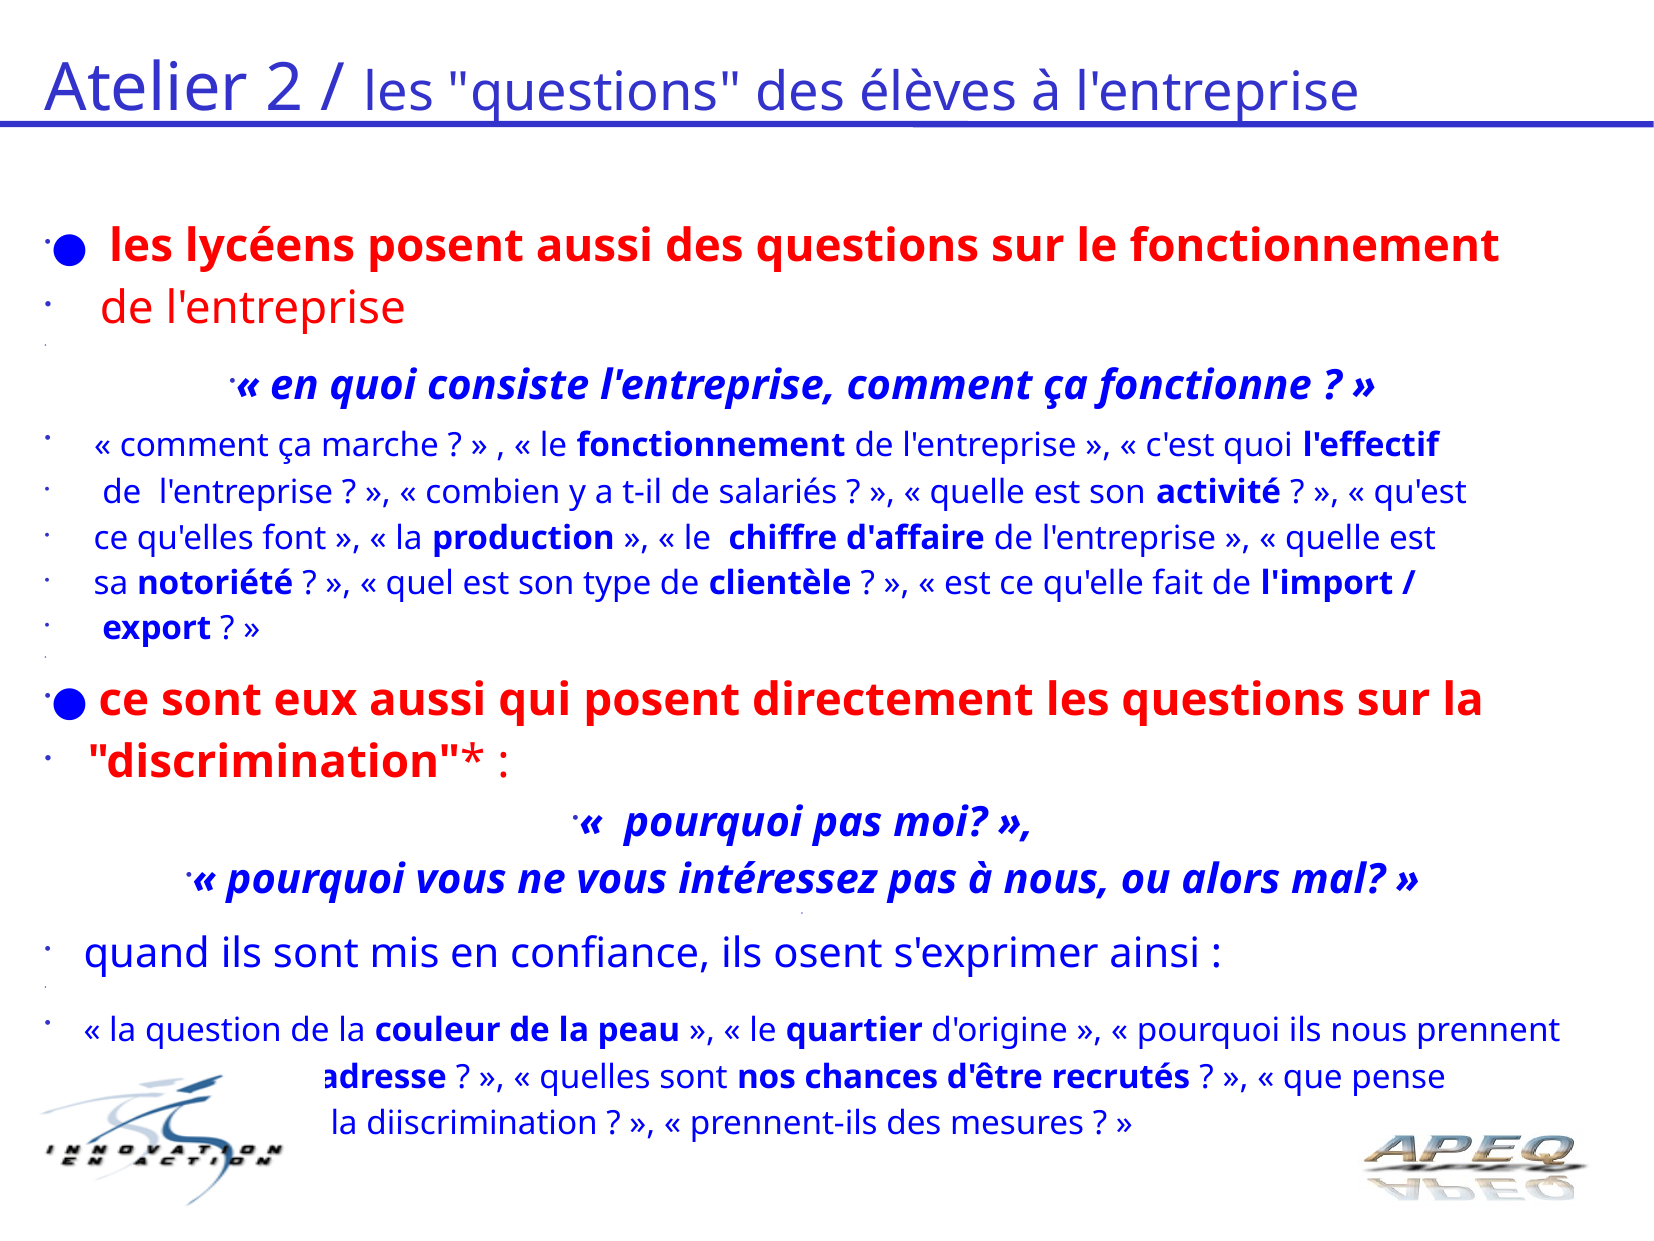

Atelier 2 / les "questions" des élèves à l'entreprise
● les lycéens posent aussi des questions sur le fonctionnement
 de l'entreprise
« en quoi consiste l'entreprise, comment ça fonctionne ? »
 « comment ça marche ? » , « le fonctionnement de l'entreprise », « c'est quoi l'effectif
 de l'entreprise ? », « combien y a t-il de salariés ? », « quelle est son activité ? », « qu'est
 ce qu'elles font », « la production », « le chiffre d'affaire de l'entreprise », « quelle est
 sa notoriété ? », « quel est son type de clientèle ? », « est ce qu'elle fait de l'import /
 export ? »
● ce sont eux aussi qui posent directement les questions sur la
 "discrimination"* :
«  pourquoi pas moi? »,
« pourquoi vous ne vous intéressez pas à nous, ou alors mal? »
 quand ils sont mis en confiance, ils osent s'exprimer ainsi :
 « la question de la couleur de la peau », « le quartier d'origine », « pourquoi ils nous prennent
 par rapport à l'adresse ? », « quelles sont nos chances d'être recrutés ? », « que pense
 L'entreprise de la diiscrimination ? », « prennent-ils des mesures ? »
«